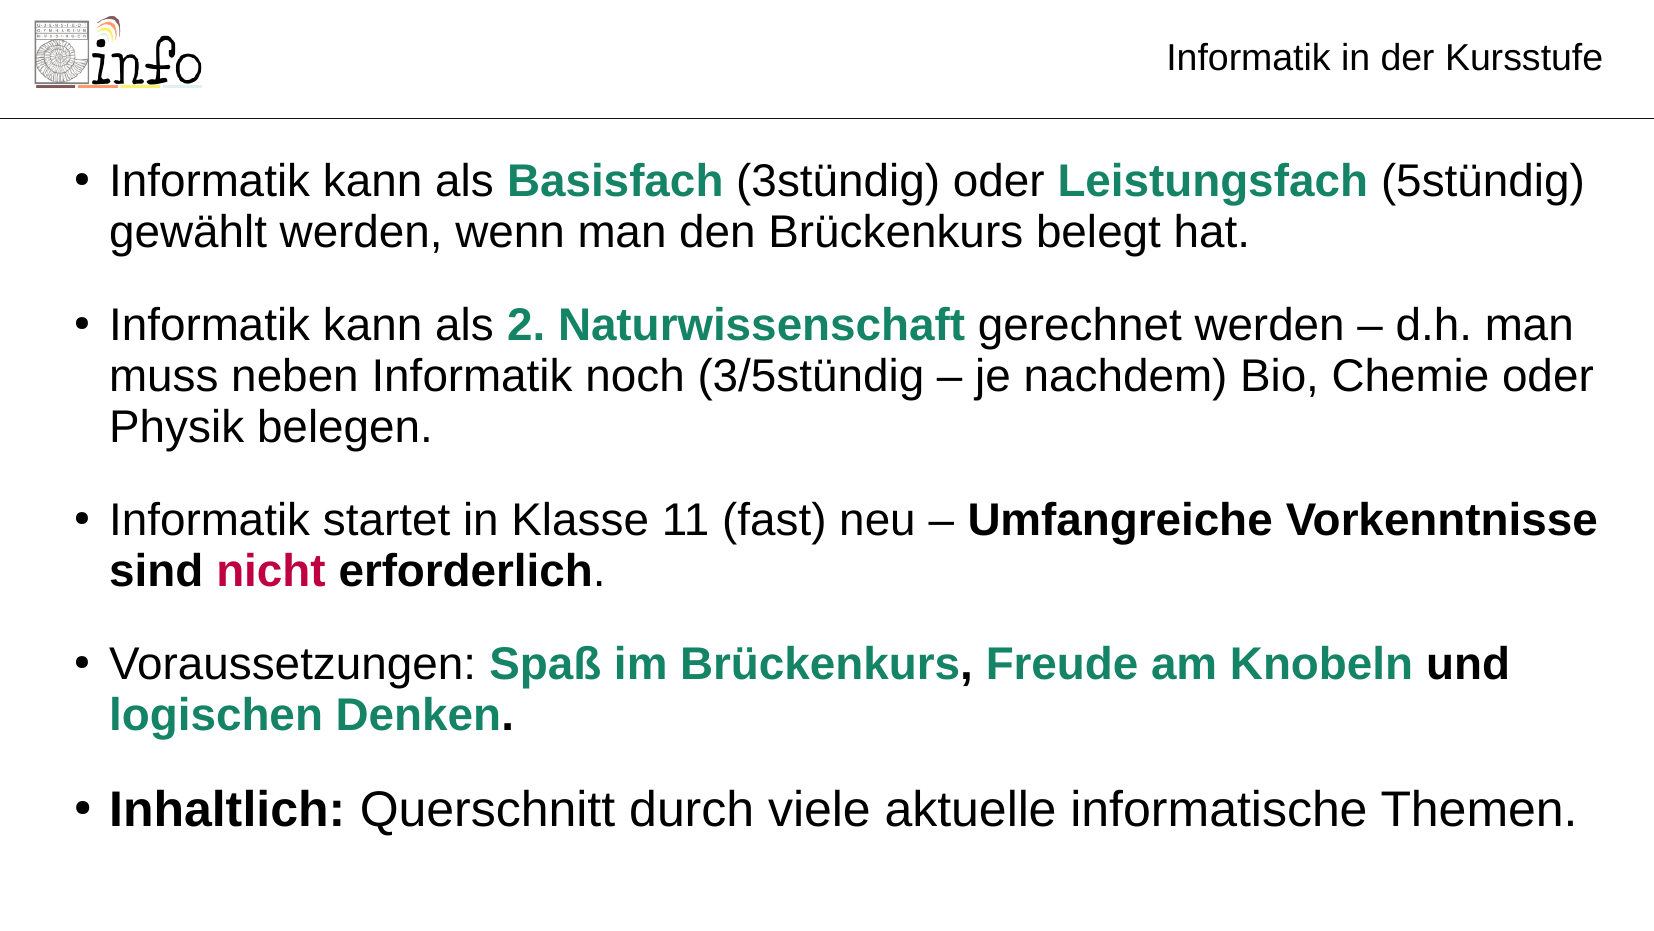

Informatik in der Kursstufe
Informatik kann als Basisfach (3stündig) oder Leistungsfach (5stündig) gewählt werden, wenn man den Brückenkurs belegt hat.
Informatik kann als 2. Naturwissenschaft gerechnet werden – d.h. man muss neben Informatik noch (3/5stündig – je nachdem) Bio, Chemie oder Physik belegen.
Informatik startet in Klasse 11 (fast) neu – Umfangreiche Vorkenntnisse sind nicht erforderlich.
Voraussetzungen: Spaß im Brückenkurs, Freude am Knobeln und logischen Denken.
Inhaltlich: Querschnitt durch viele aktuelle informatische Themen.